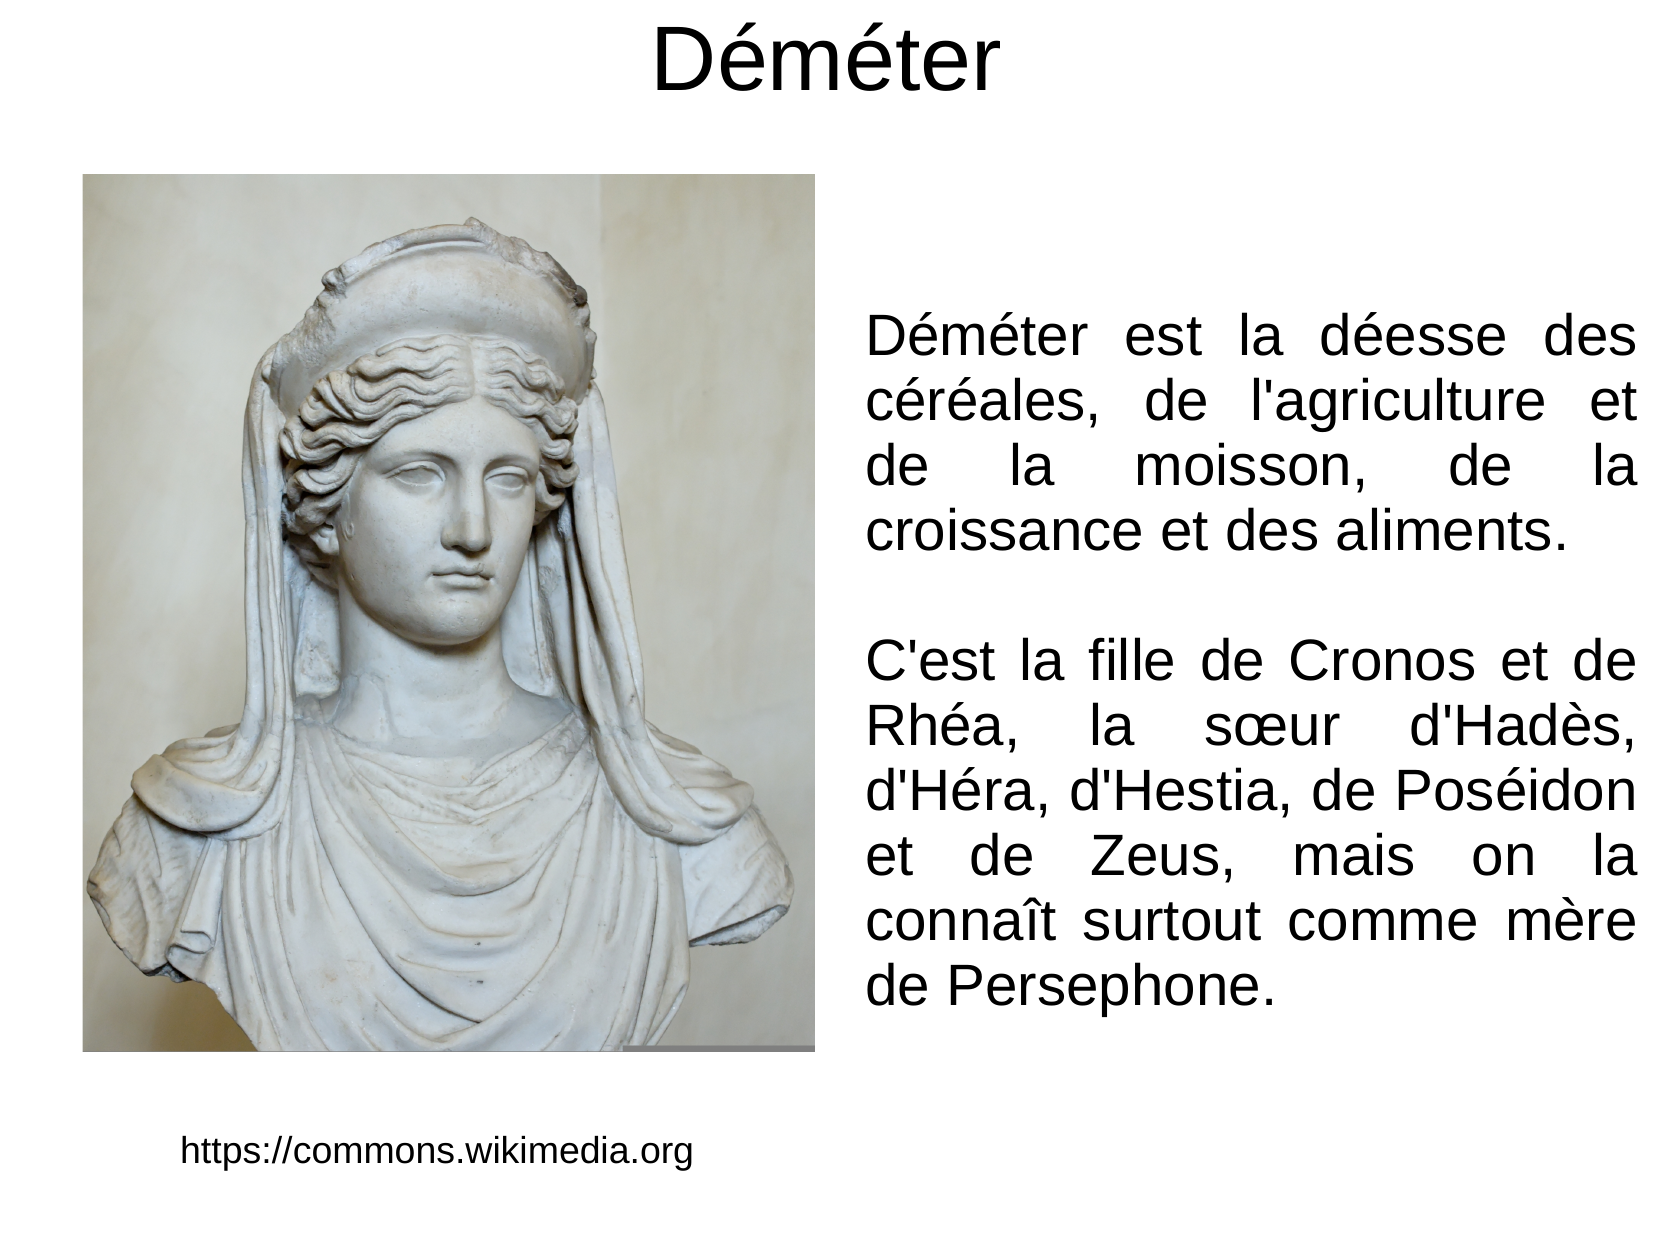

Déméter
Déméter est la déesse des céréales, de l'agriculture et de la moisson, de la croissance et des aliments.
C'est la fille de Cronos et de Rhéa, la sœur d'Hadès, d'Héra, d'Hestia, de Poséidon et de Zeus, mais on la connaît surtout comme mère de Persephone.
https://commons.wikimedia.org